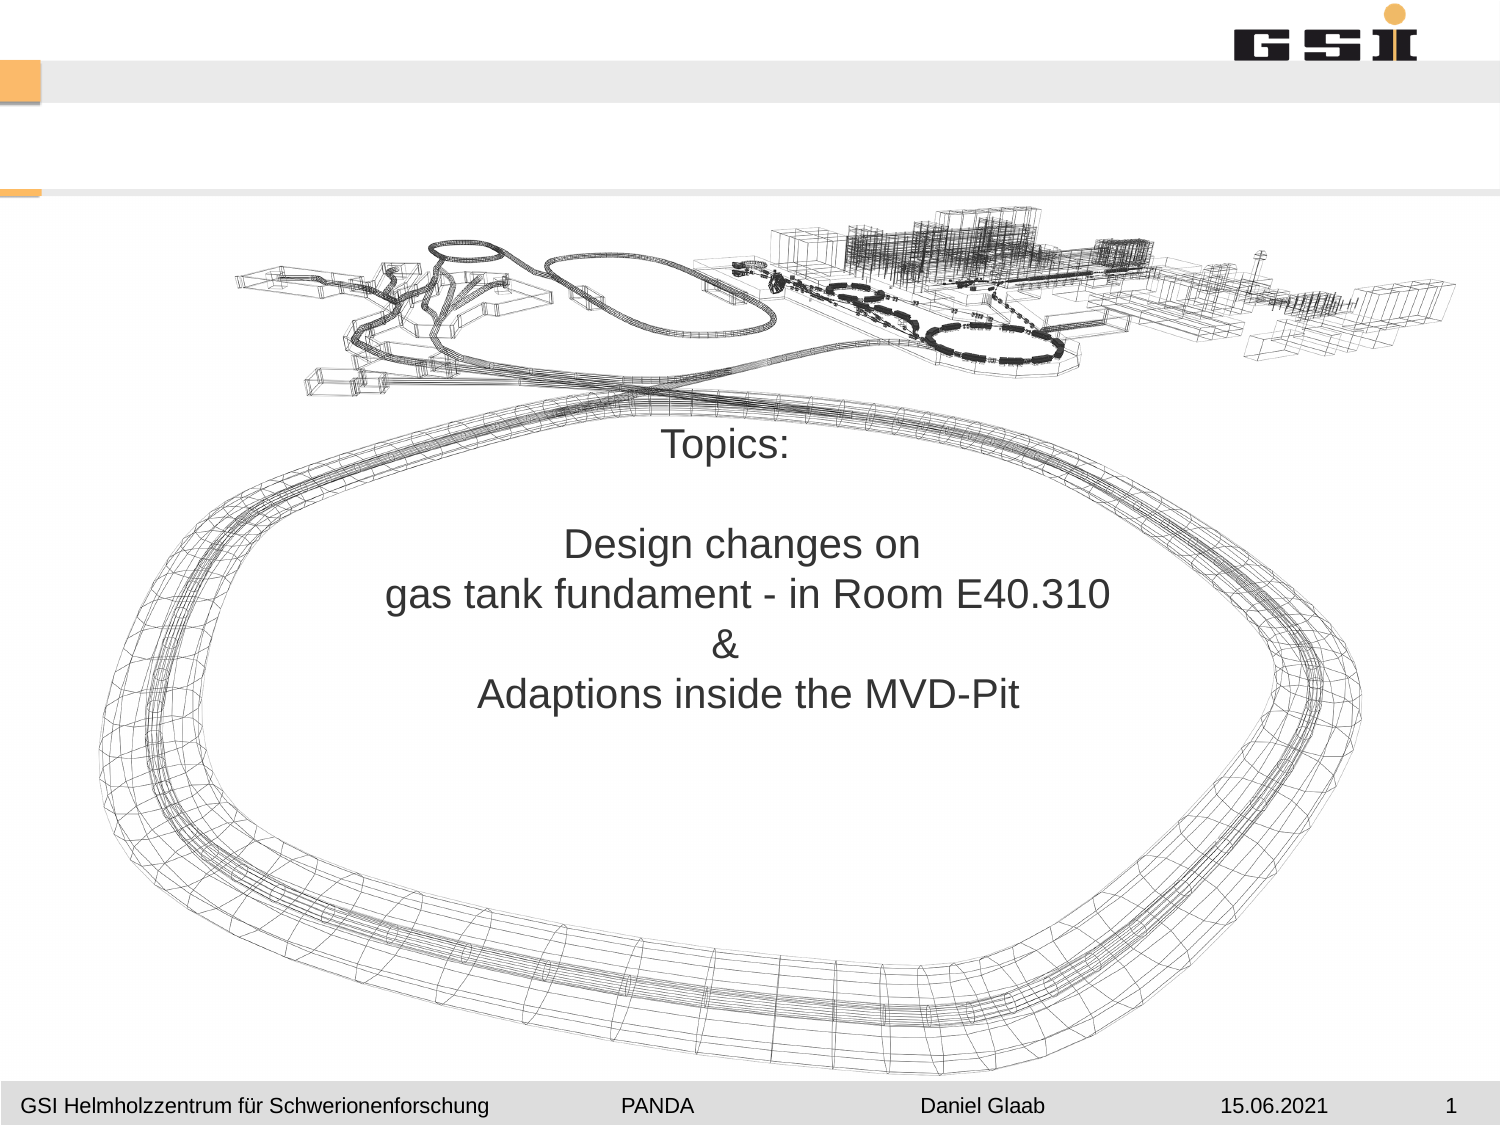

Topics:
 Design changes on
 gas tank fundament - in Room E40.310
&
 Adaptions inside the MVD-Pit
GSI Helmholzzentrum für Schwerionenforschung PANDA 		Daniel Glaab 		15.06.2021		1